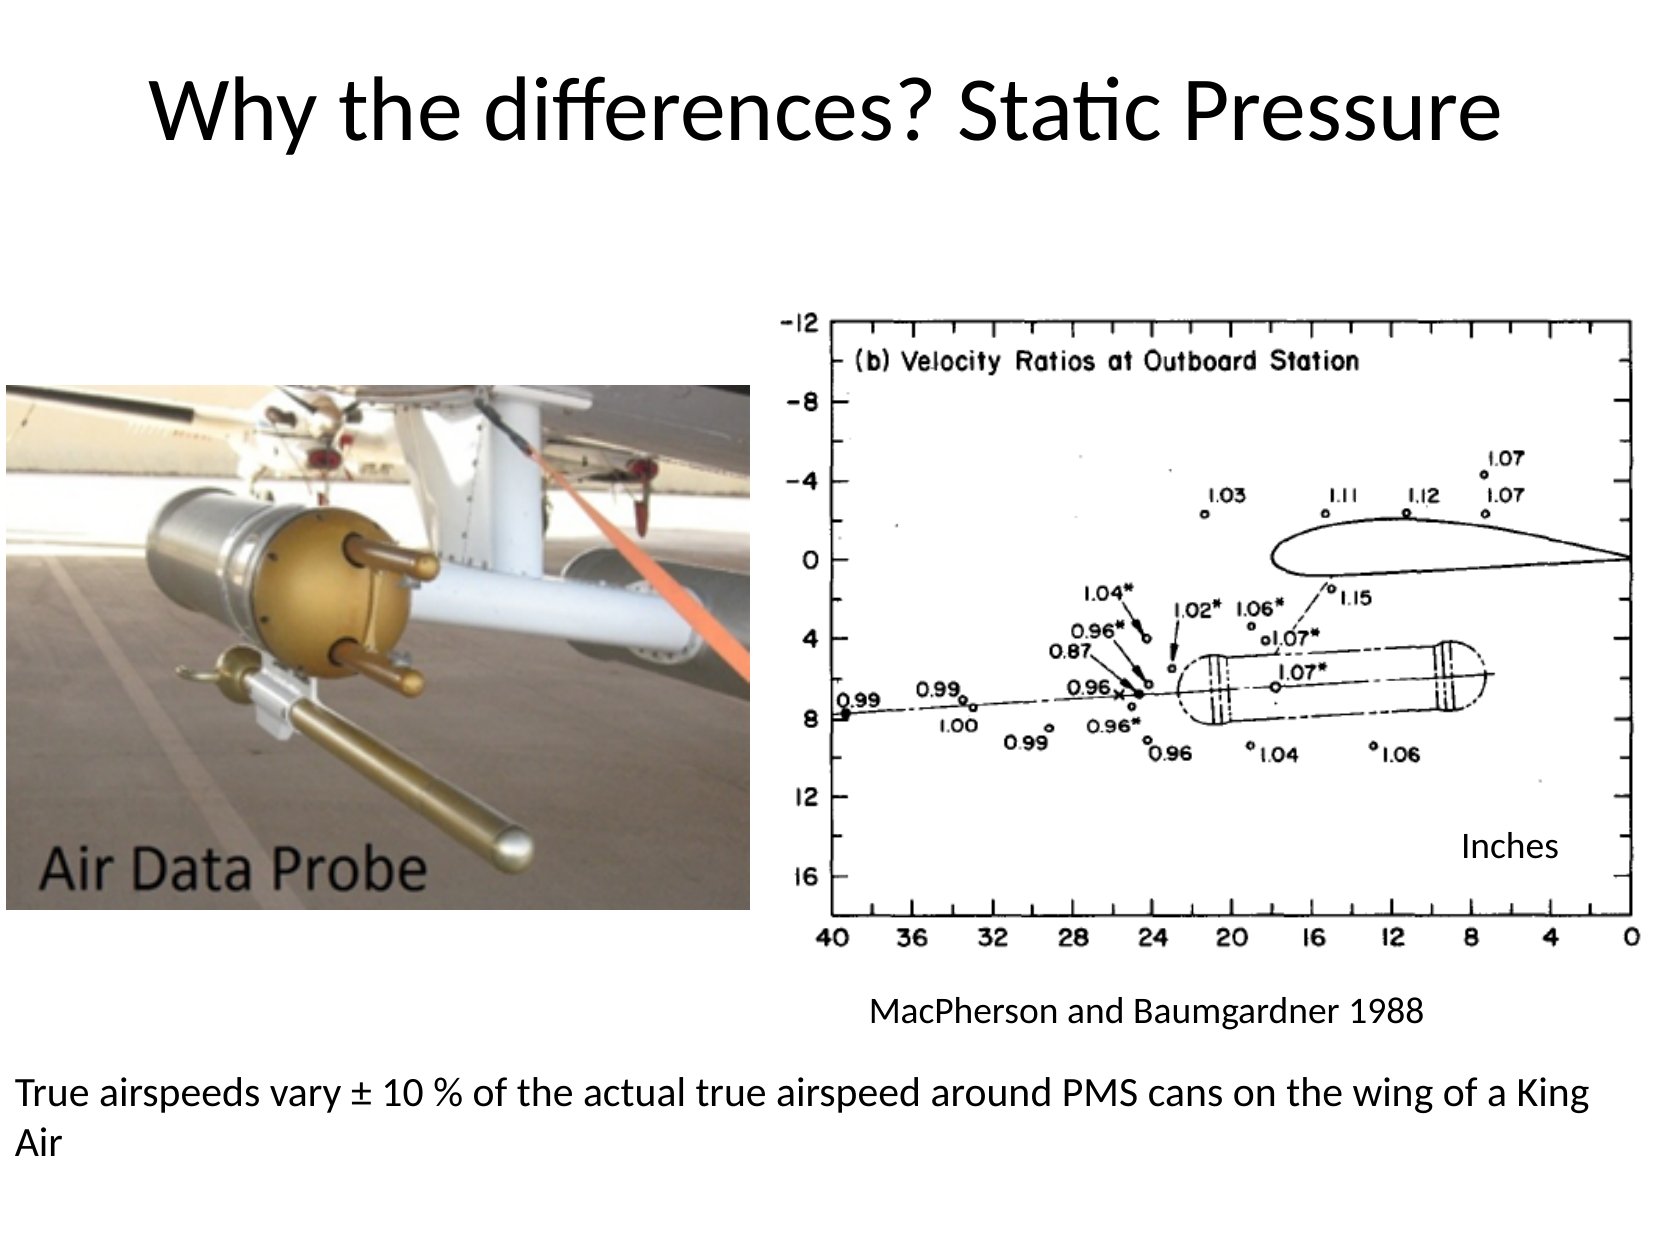

# Why the differences? Static Pressure
Inches
MacPherson and Baumgardner 1988
True airspeeds vary ± 10 % of the actual true airspeed around PMS cans on the wing of a King Air